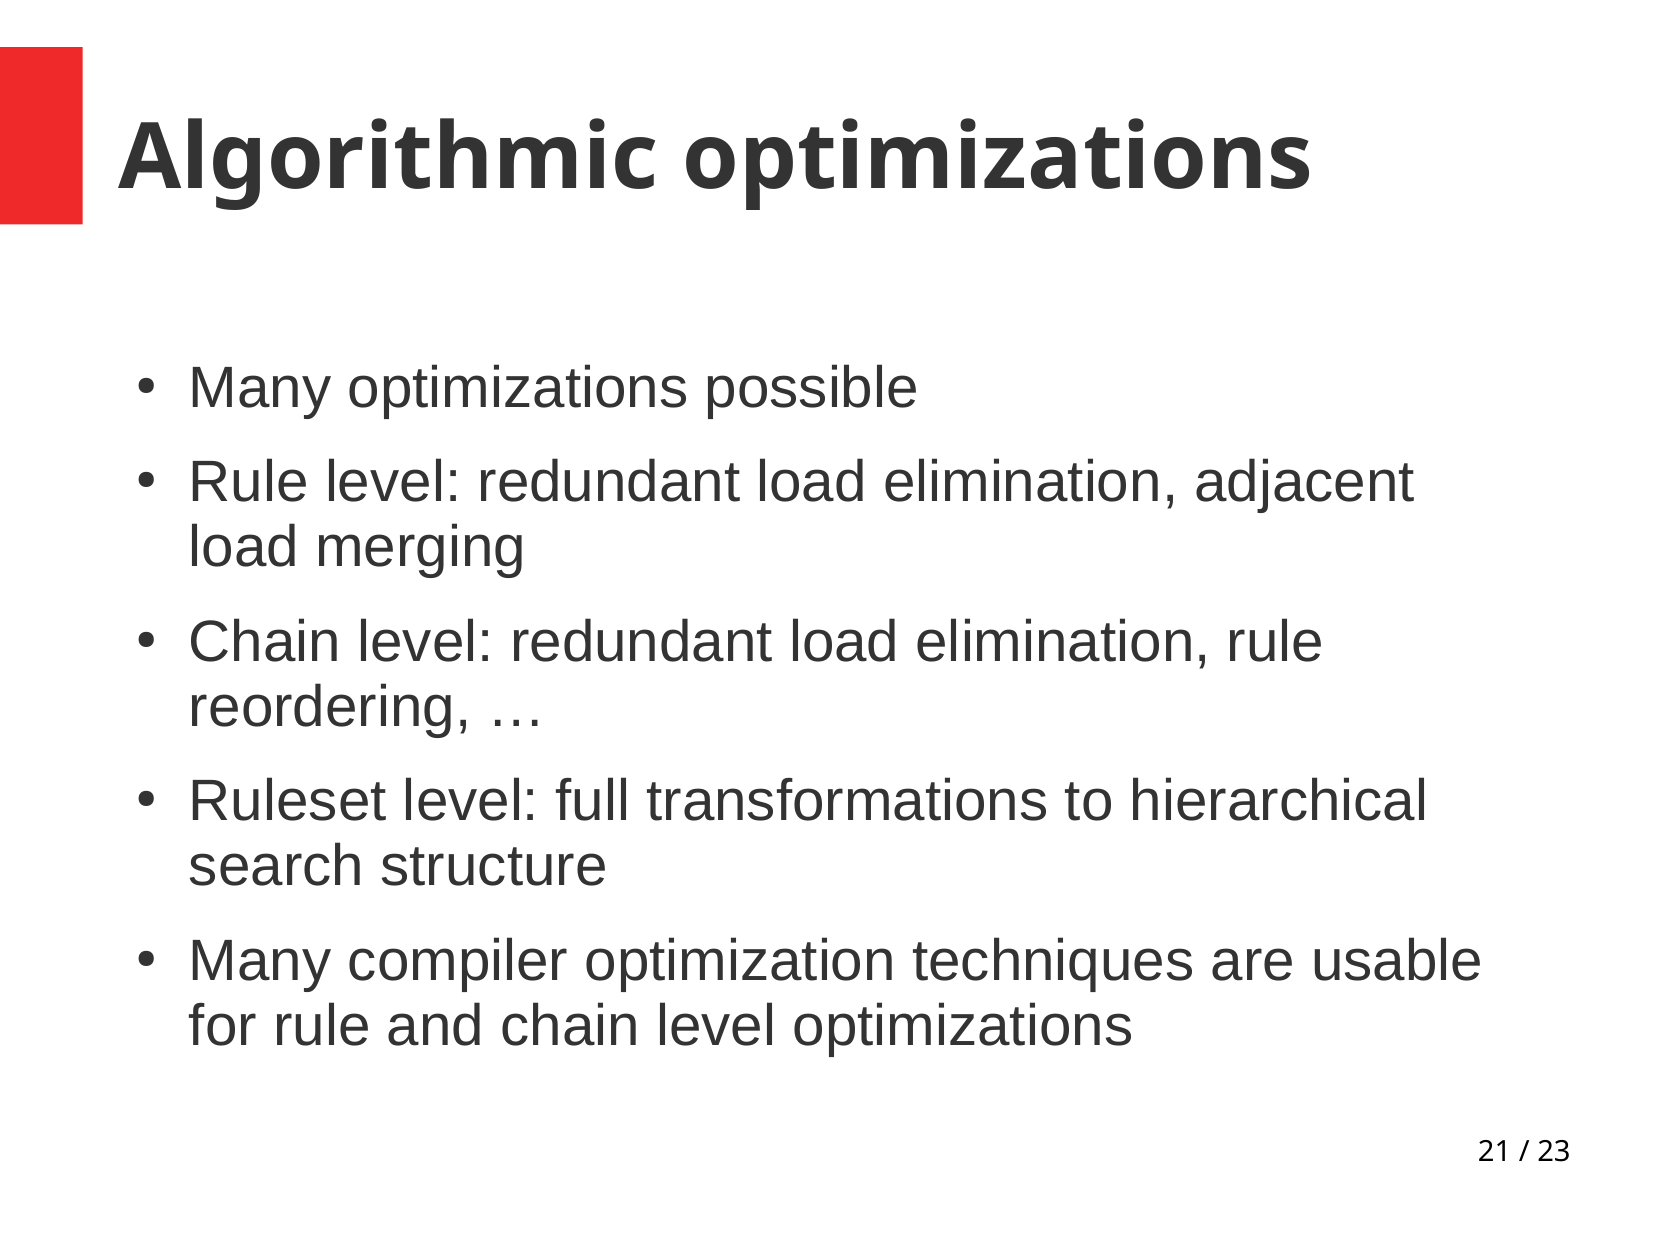

# Algorithmic optimizations
Many optimizations possible
Rule level: redundant load elimination, adjacent load merging
Chain level: redundant load elimination, rule reordering, …
Ruleset level: full transformations to hierarchical search structure
Many compiler optimization techniques are usable for rule and chain level optimizations
21